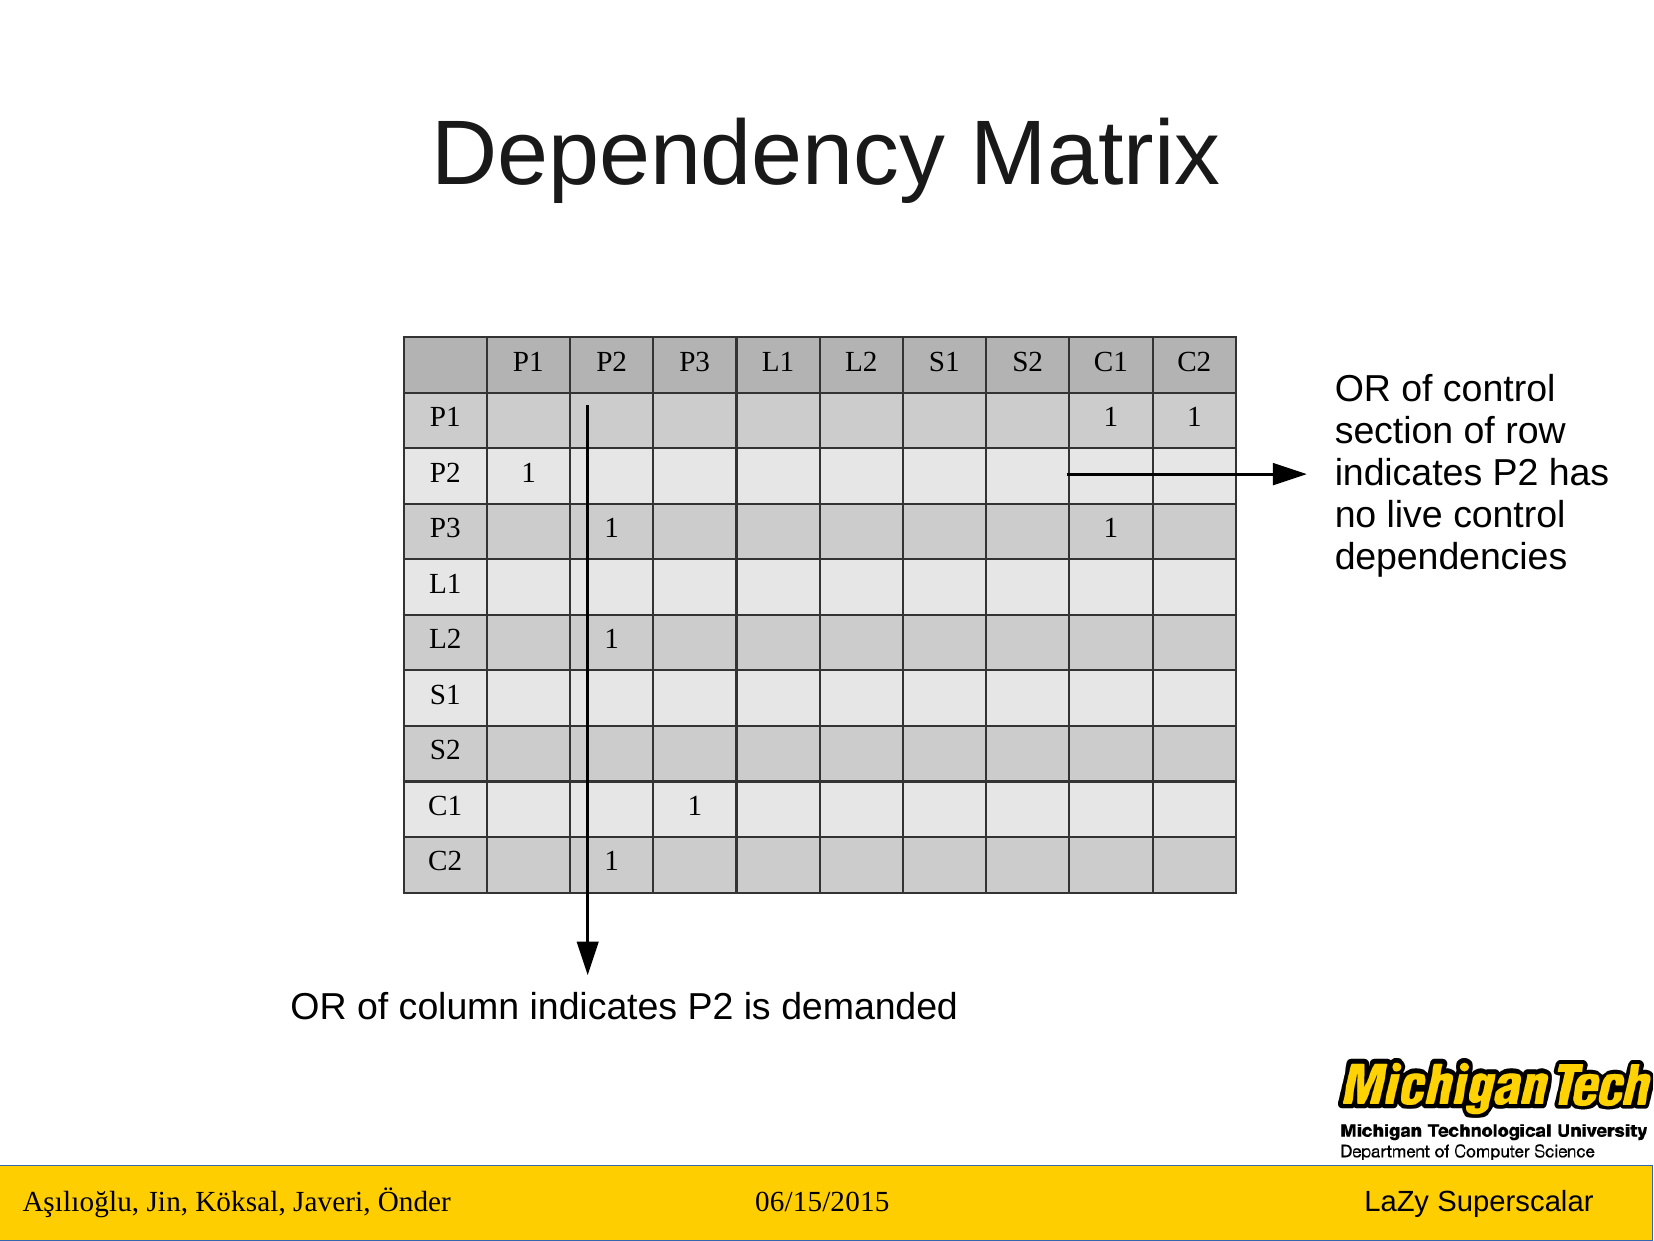

# Dependency Matrix
| | P1 | P2 | P3 | L1 | L2 | S1 | S2 | C1 | C2 |
| --- | --- | --- | --- | --- | --- | --- | --- | --- | --- |
| P1 | | | | | | | | 1 | 1 |
| P2 | 1 | | | | | | | | |
| P3 | | 1 | | | | | | 1 | |
| L1 | | | | | | | | | |
| L2 | | 1 | | | | | | | |
| S1 | | | | | | | | | |
| S2 | | | | | | | | | |
| C1 | | | 1 | | | | | | |
| C2 | | 1 | | | | | | | |
OR of control section of row indicates P2 has no live control dependencies
OR of column indicates P2 is demanded
Aşılıoğlu, Jin, Köksal, Javeri, Önder
06/15/2015